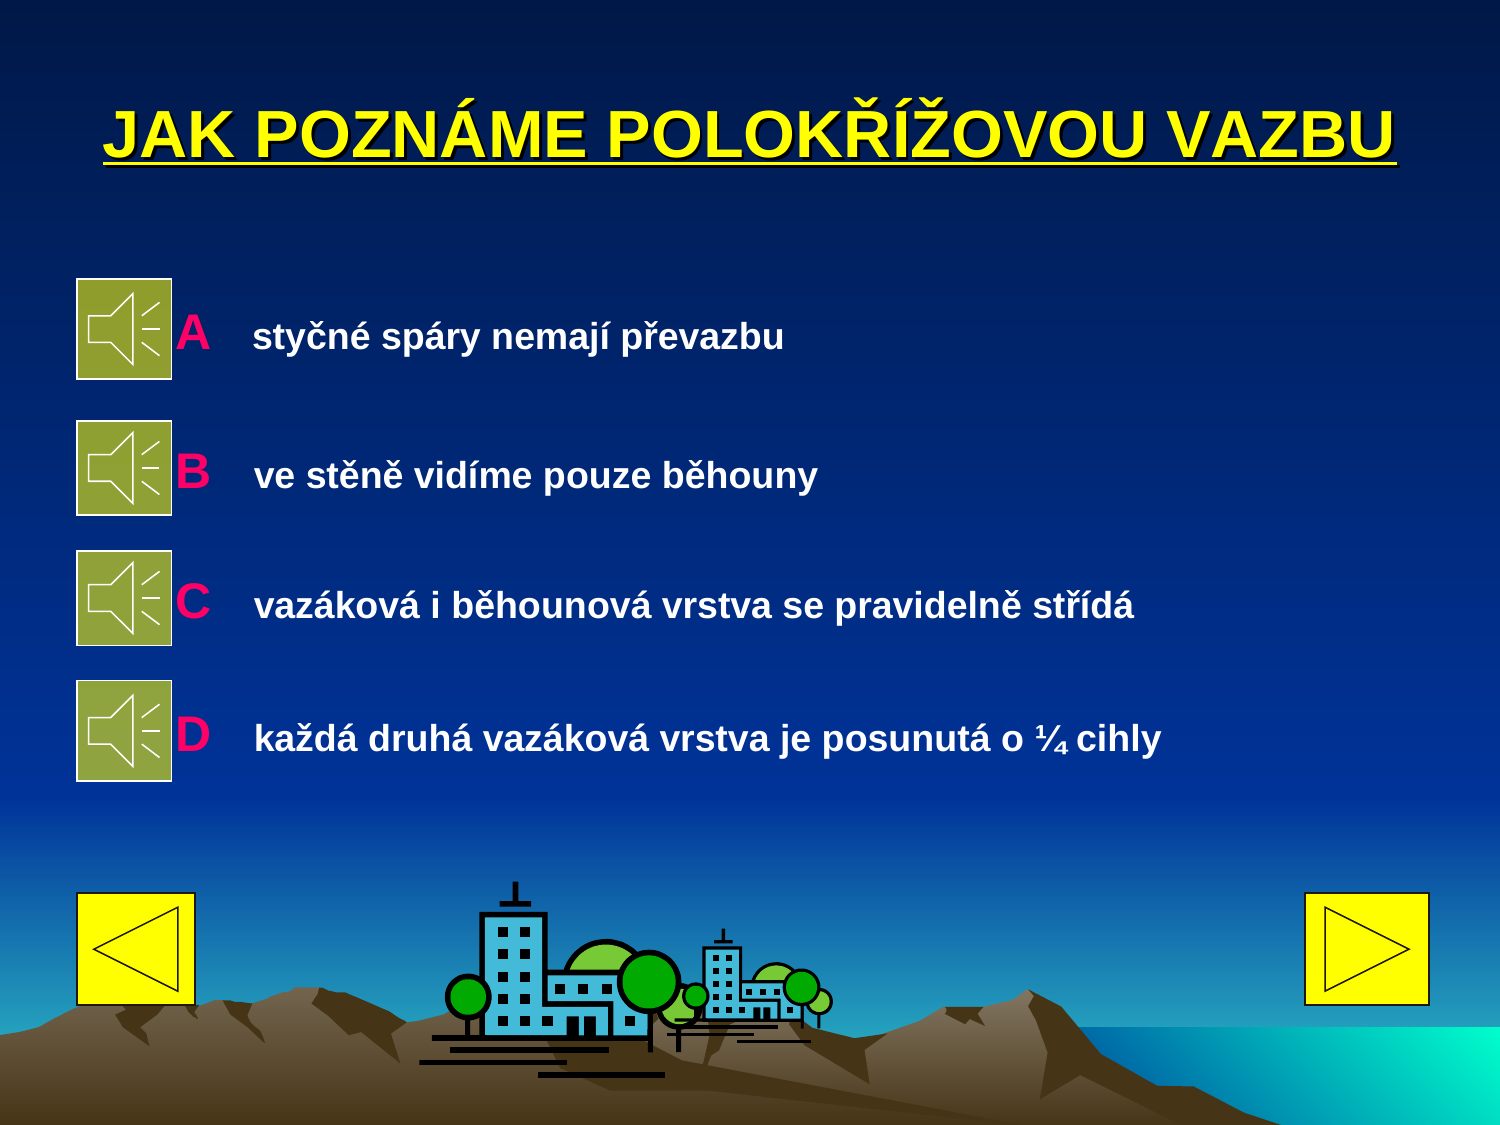

# JAK POZNÁME POLOKŘÍŽOVOU VAZBU
 A styčné spáry nemají převazbu
 B ve stěně vidíme pouze běhouny
 C vazáková i běhounová vrstva se pravidelně střídá
 D každá druhá vazáková vrstva je posunutá o ¼ cihly